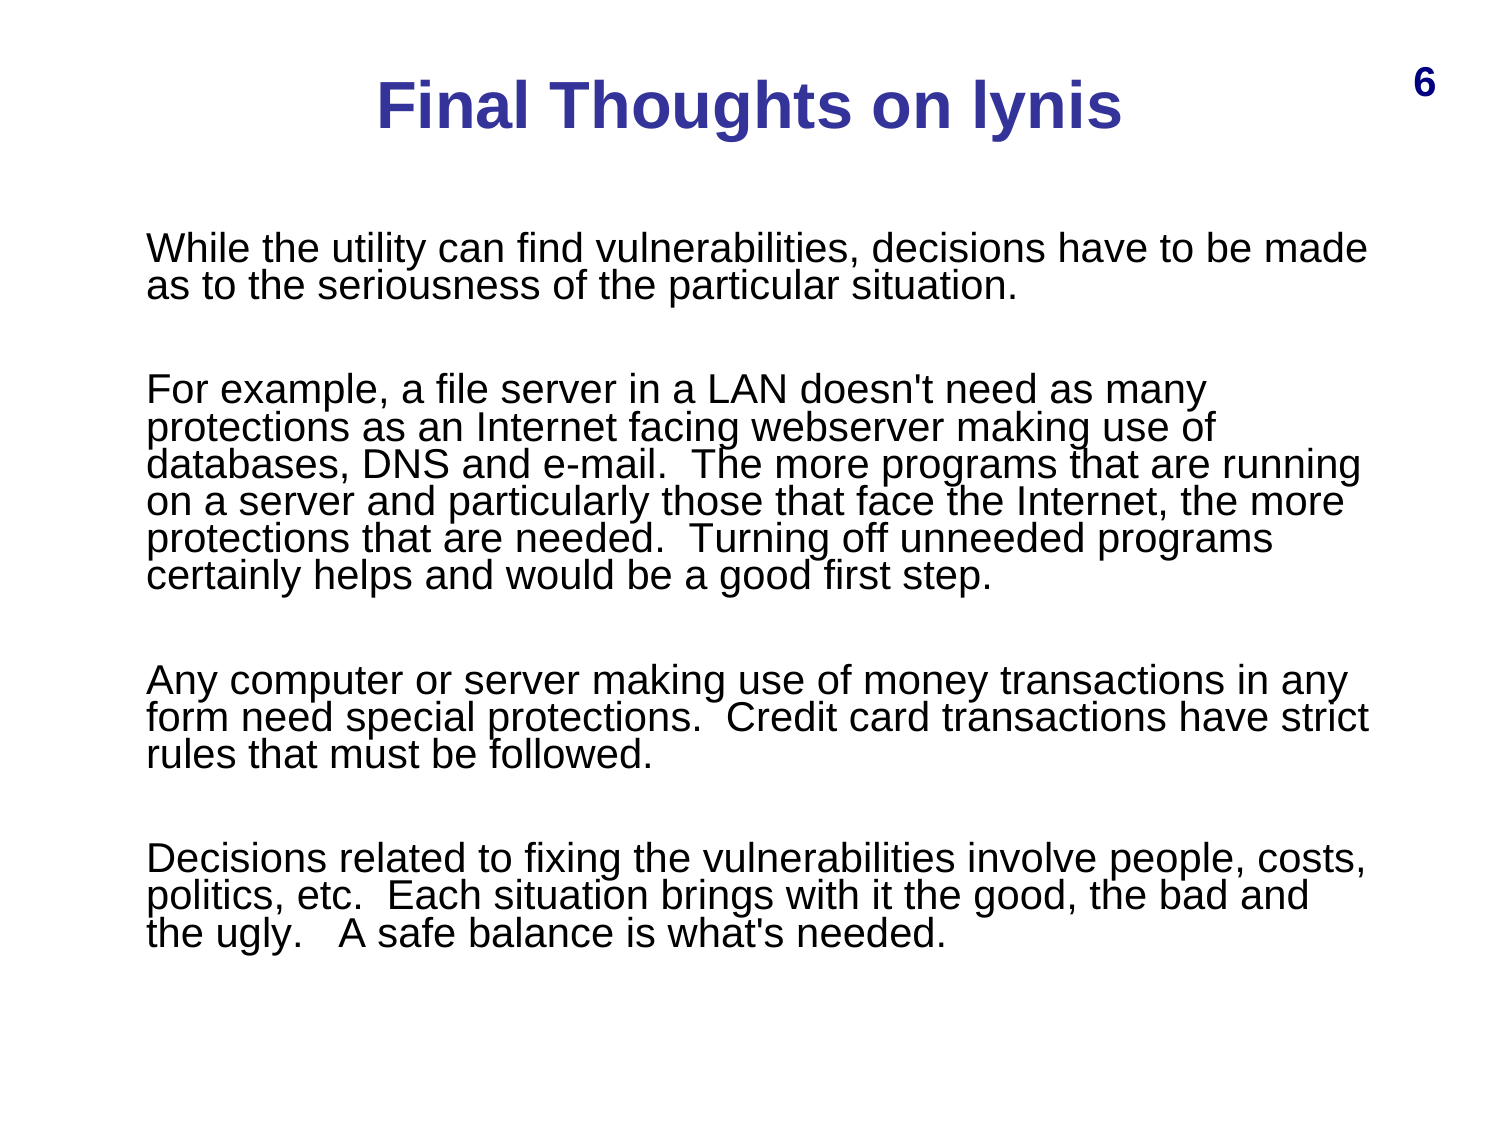

6
# Final Thoughts on lynis
While the utility can find vulnerabilities, decisions have to be made as to the seriousness of the particular situation.
For example, a file server in a LAN doesn't need as many protections as an Internet facing webserver making use of databases, DNS and e-mail. The more programs that are running on a server and particularly those that face the Internet, the more protections that are needed. Turning off unneeded programs certainly helps and would be a good first step.
Any computer or server making use of money transactions in any form need special protections. Credit card transactions have strict rules that must be followed.
Decisions related to fixing the vulnerabilities involve people, costs, politics, etc. Each situation brings with it the good, the bad and the ugly. A safe balance is what's needed.